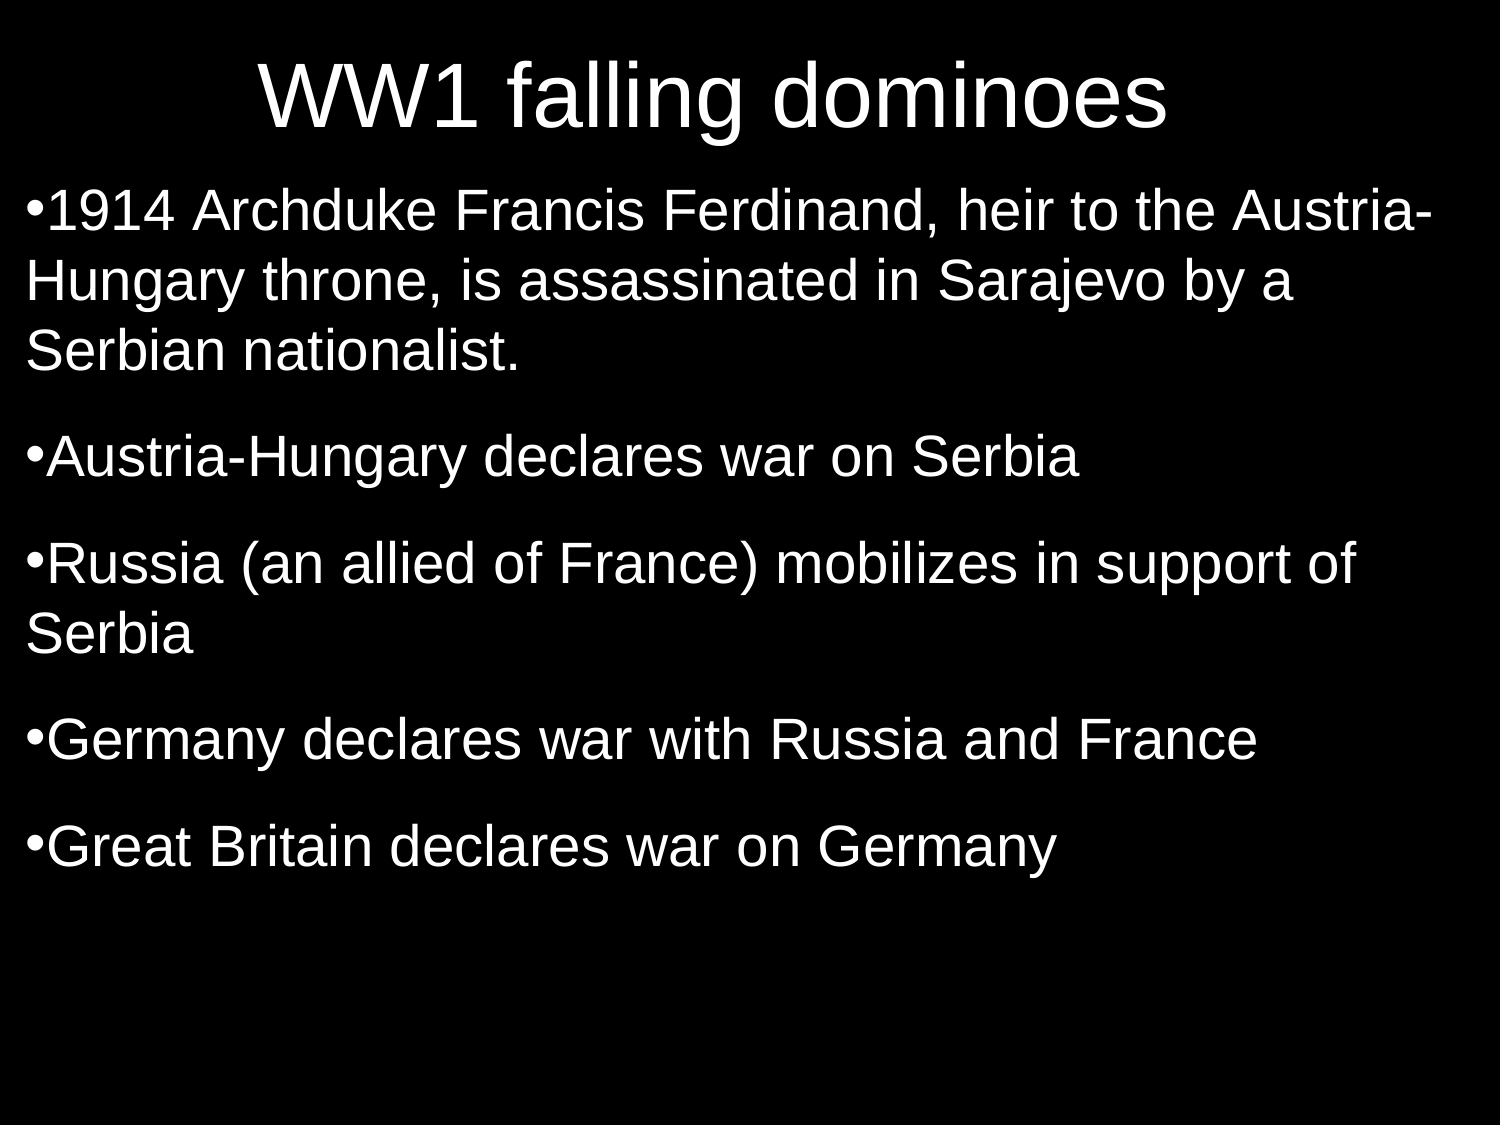

WW1 falling dominoes
1914 Archduke Francis Ferdinand, heir to the Austria-Hungary throne, is assassinated in Sarajevo by a Serbian nationalist.
Austria-Hungary declares war on Serbia
Russia (an allied of France) mobilizes in support of Serbia
Germany declares war with Russia and France
Great Britain declares war on Germany